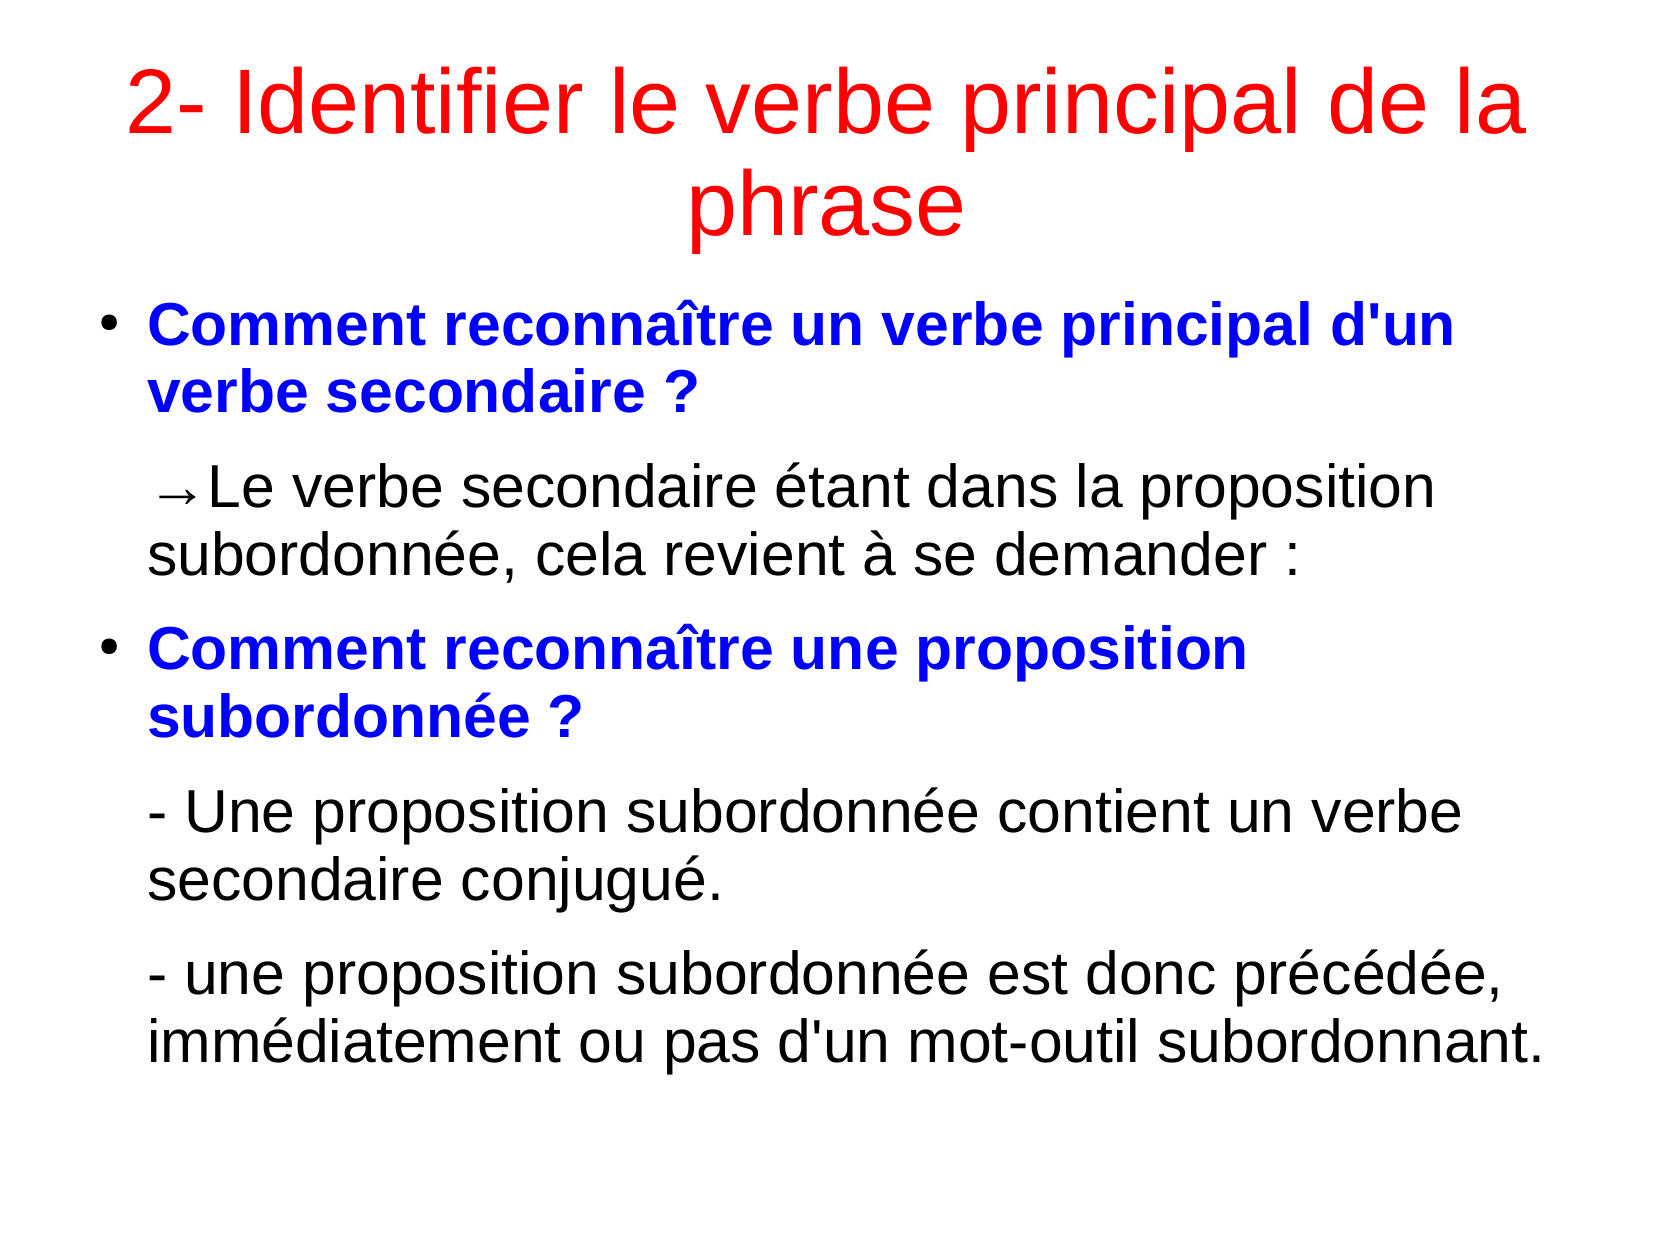

# 2- Identifier le verbe principal de la phrase
Comment reconnaître un verbe principal d'un verbe secondaire ?
→Le verbe secondaire étant dans la proposition subordonnée, cela revient à se demander :
Comment reconnaître une proposition subordonnée ?
- Une proposition subordonnée contient un verbe secondaire conjugué.
- une proposition subordonnée est donc précédée, immédiatement ou pas d'un mot-outil subordonnant.